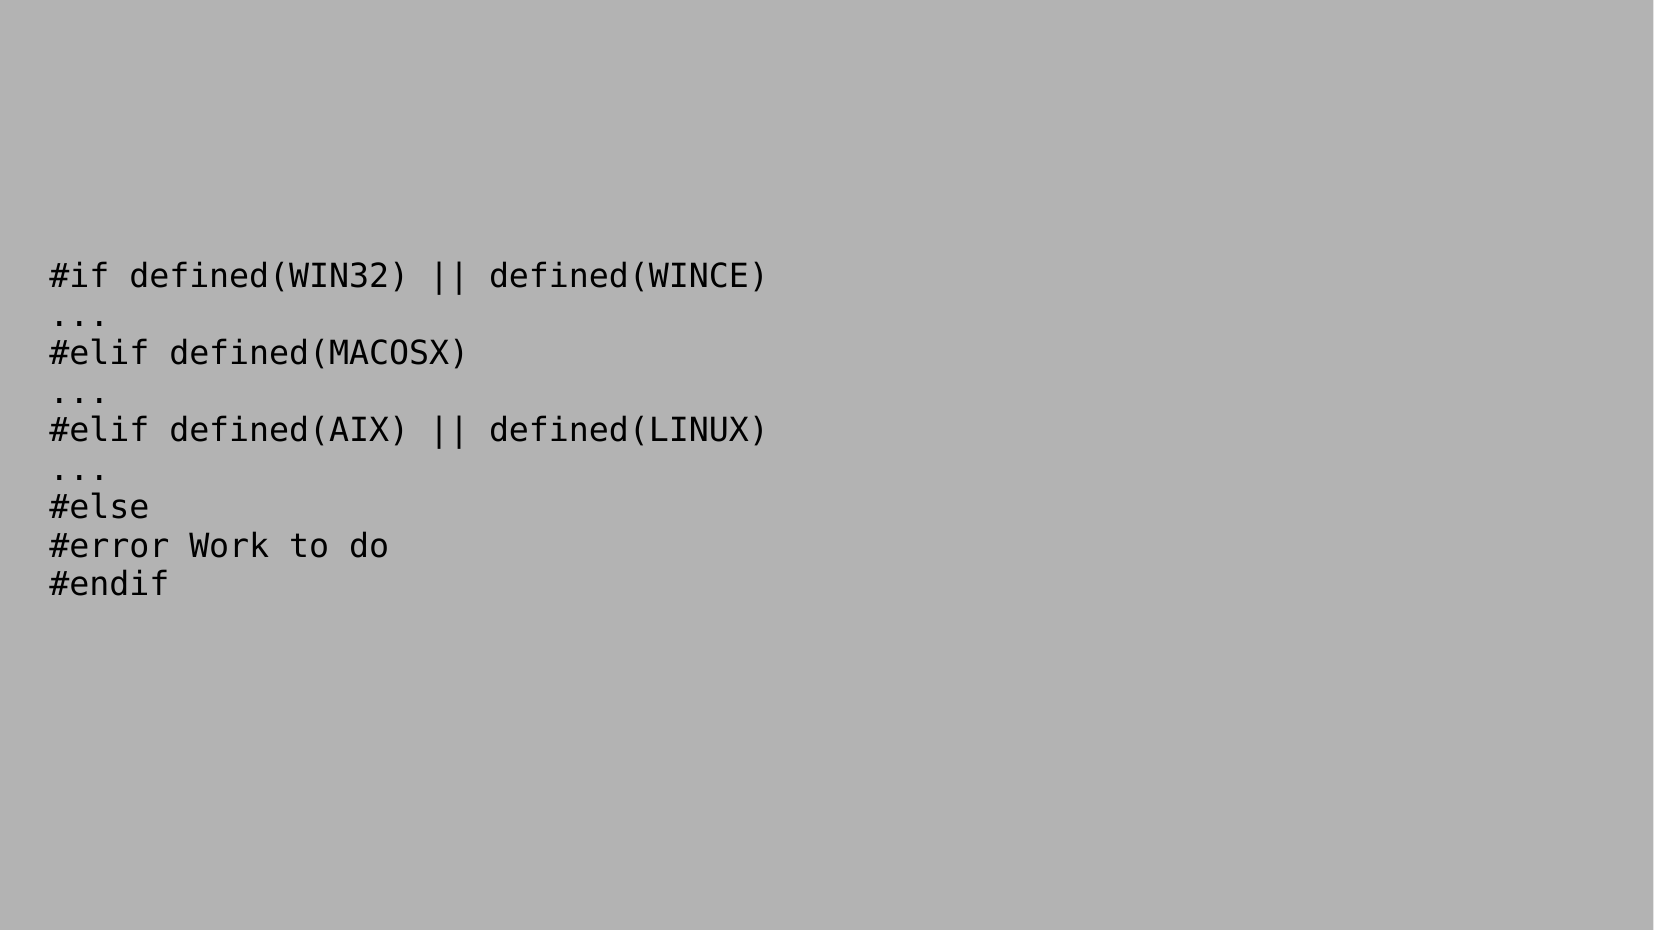

# #if defined(WIN32) || defined(WINCE)
...
#elif defined(MACOSX)
...
#elif defined(AIX) || defined(LINUX)
...
#else
#error Work to do
#endif